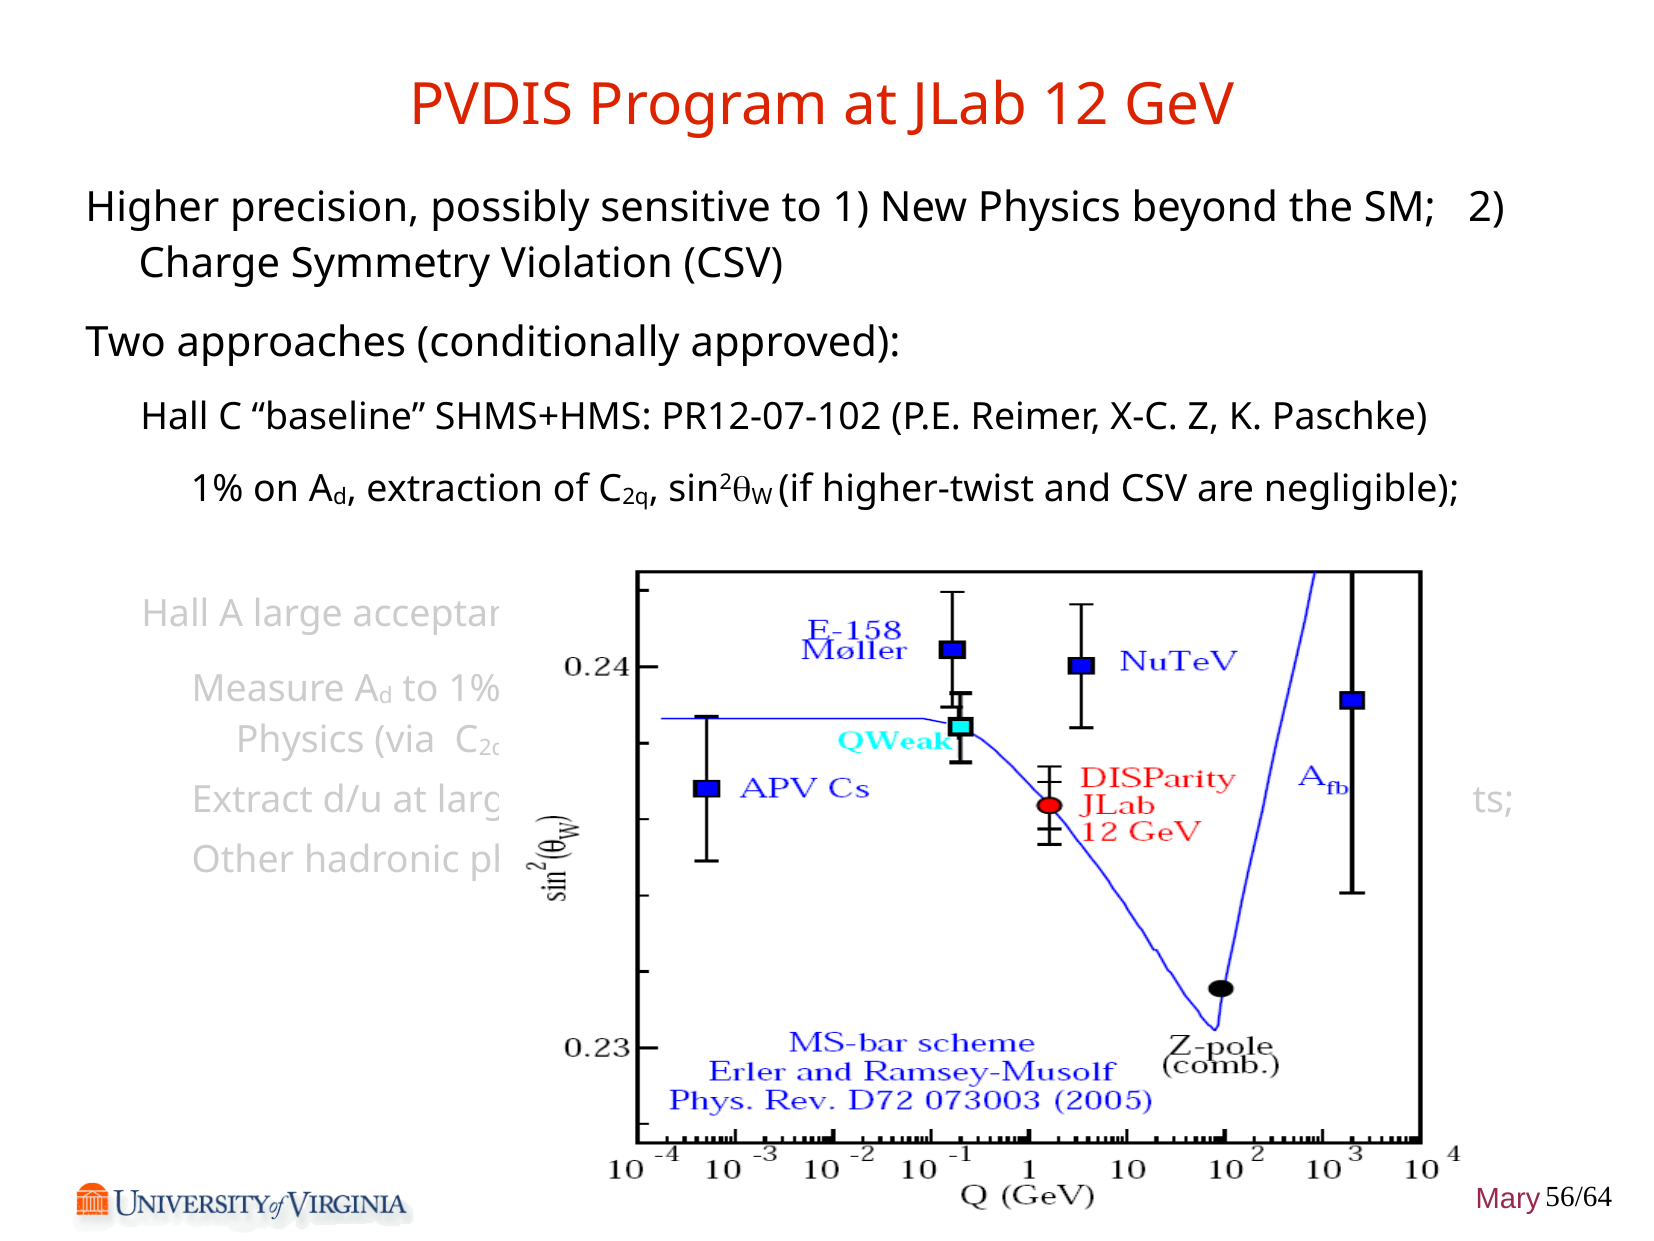

# PVDIS Program at JLab 12 GeV
Higher precision, possibly sensitive to 1) New Physics beyond the SM; 2) Charge Symmetry Violation (CSV)
Two approaches (conditionally approved):
Hall C “baseline” SHMS+HMS: PR12-07-102 (P.E. Reimer, X-C. Z, K. Paschke)
1% on Ad, extraction of C2q, sin2qW (if higher-twist and CSV are negligible);
Hall A large acceptance “solenoid” device: PR09-012
Measure Ad to 1% for a wide range of (x,Q2,y), clean separation of New Physics (via C2q and sin2qW), HT and CSV possible;
Extract d/u at large x from PVDIS on a proton target, free of nuclear effects;
Other hadronic physics study possible: A1n at large x, Semi-inclusive DIS.